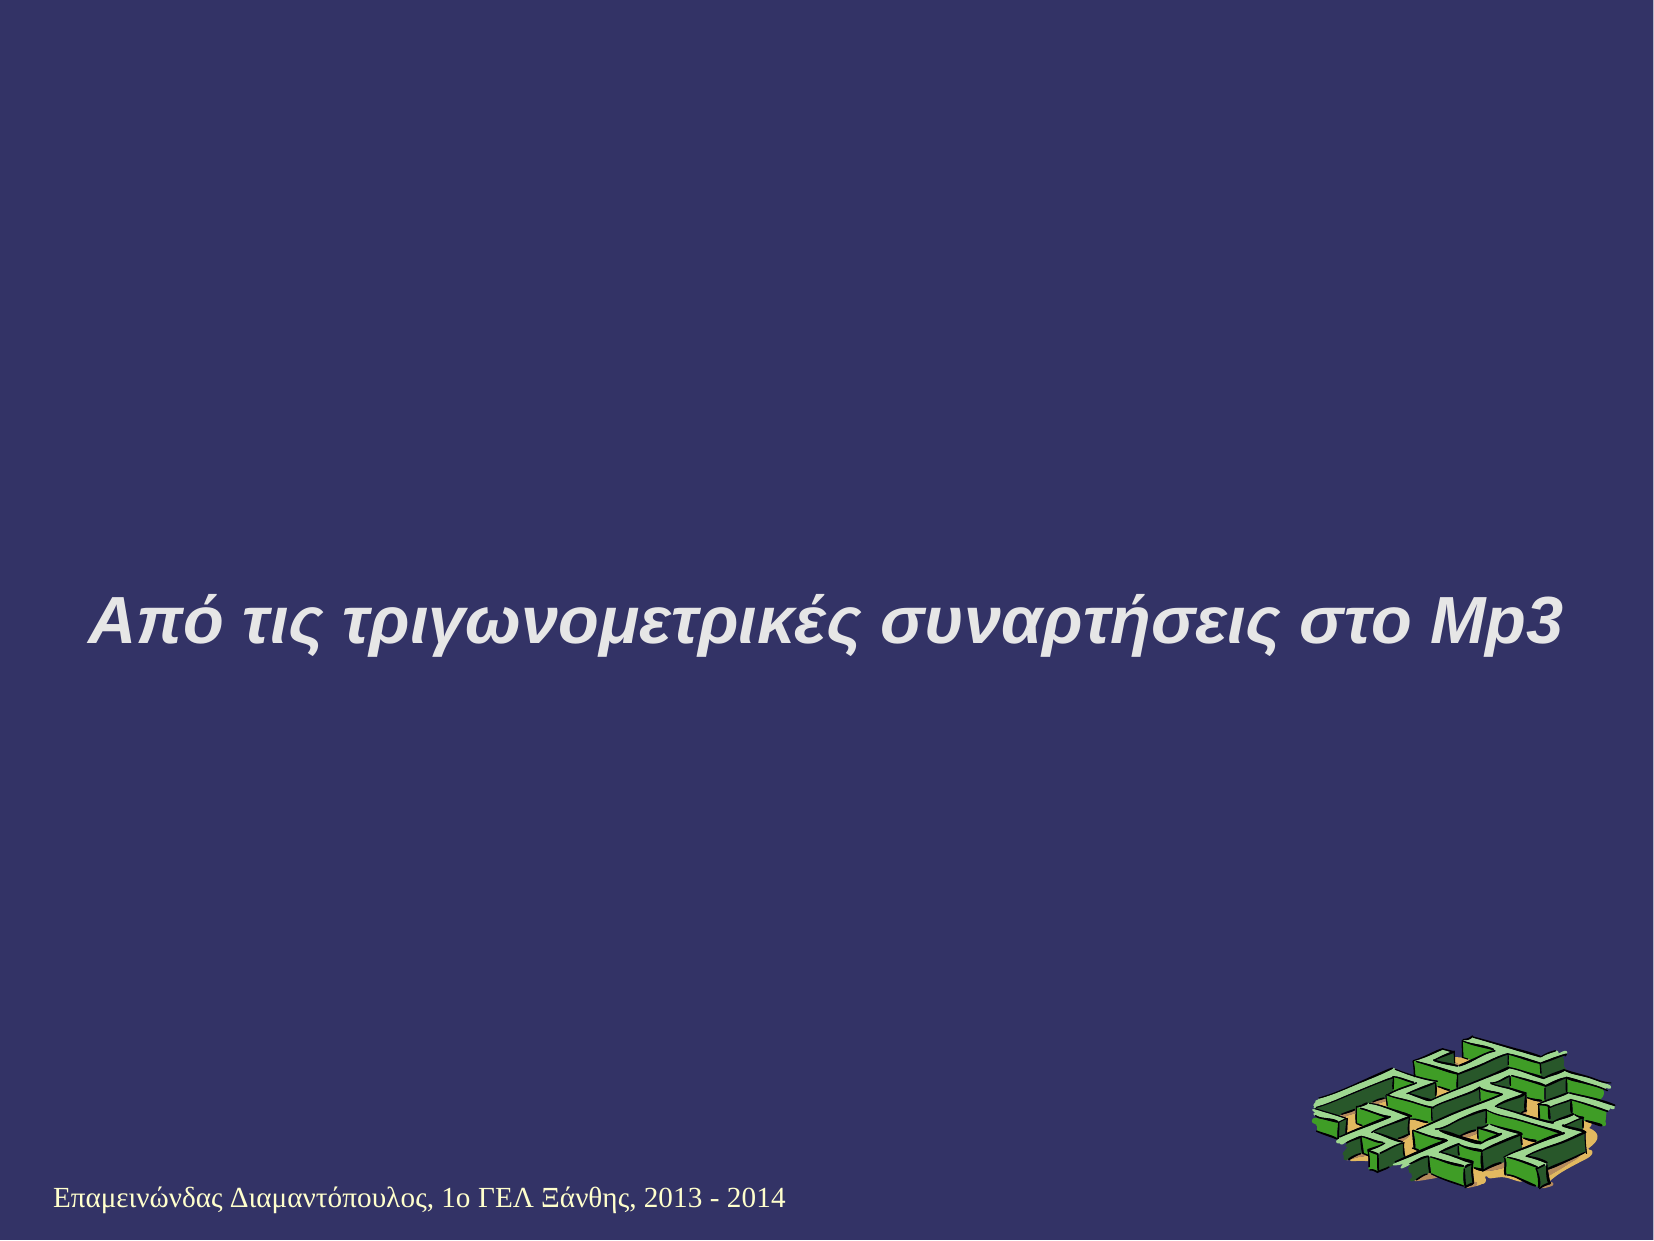

# Από τις τριγωνομετρικές συναρτήσεις στο Mp3